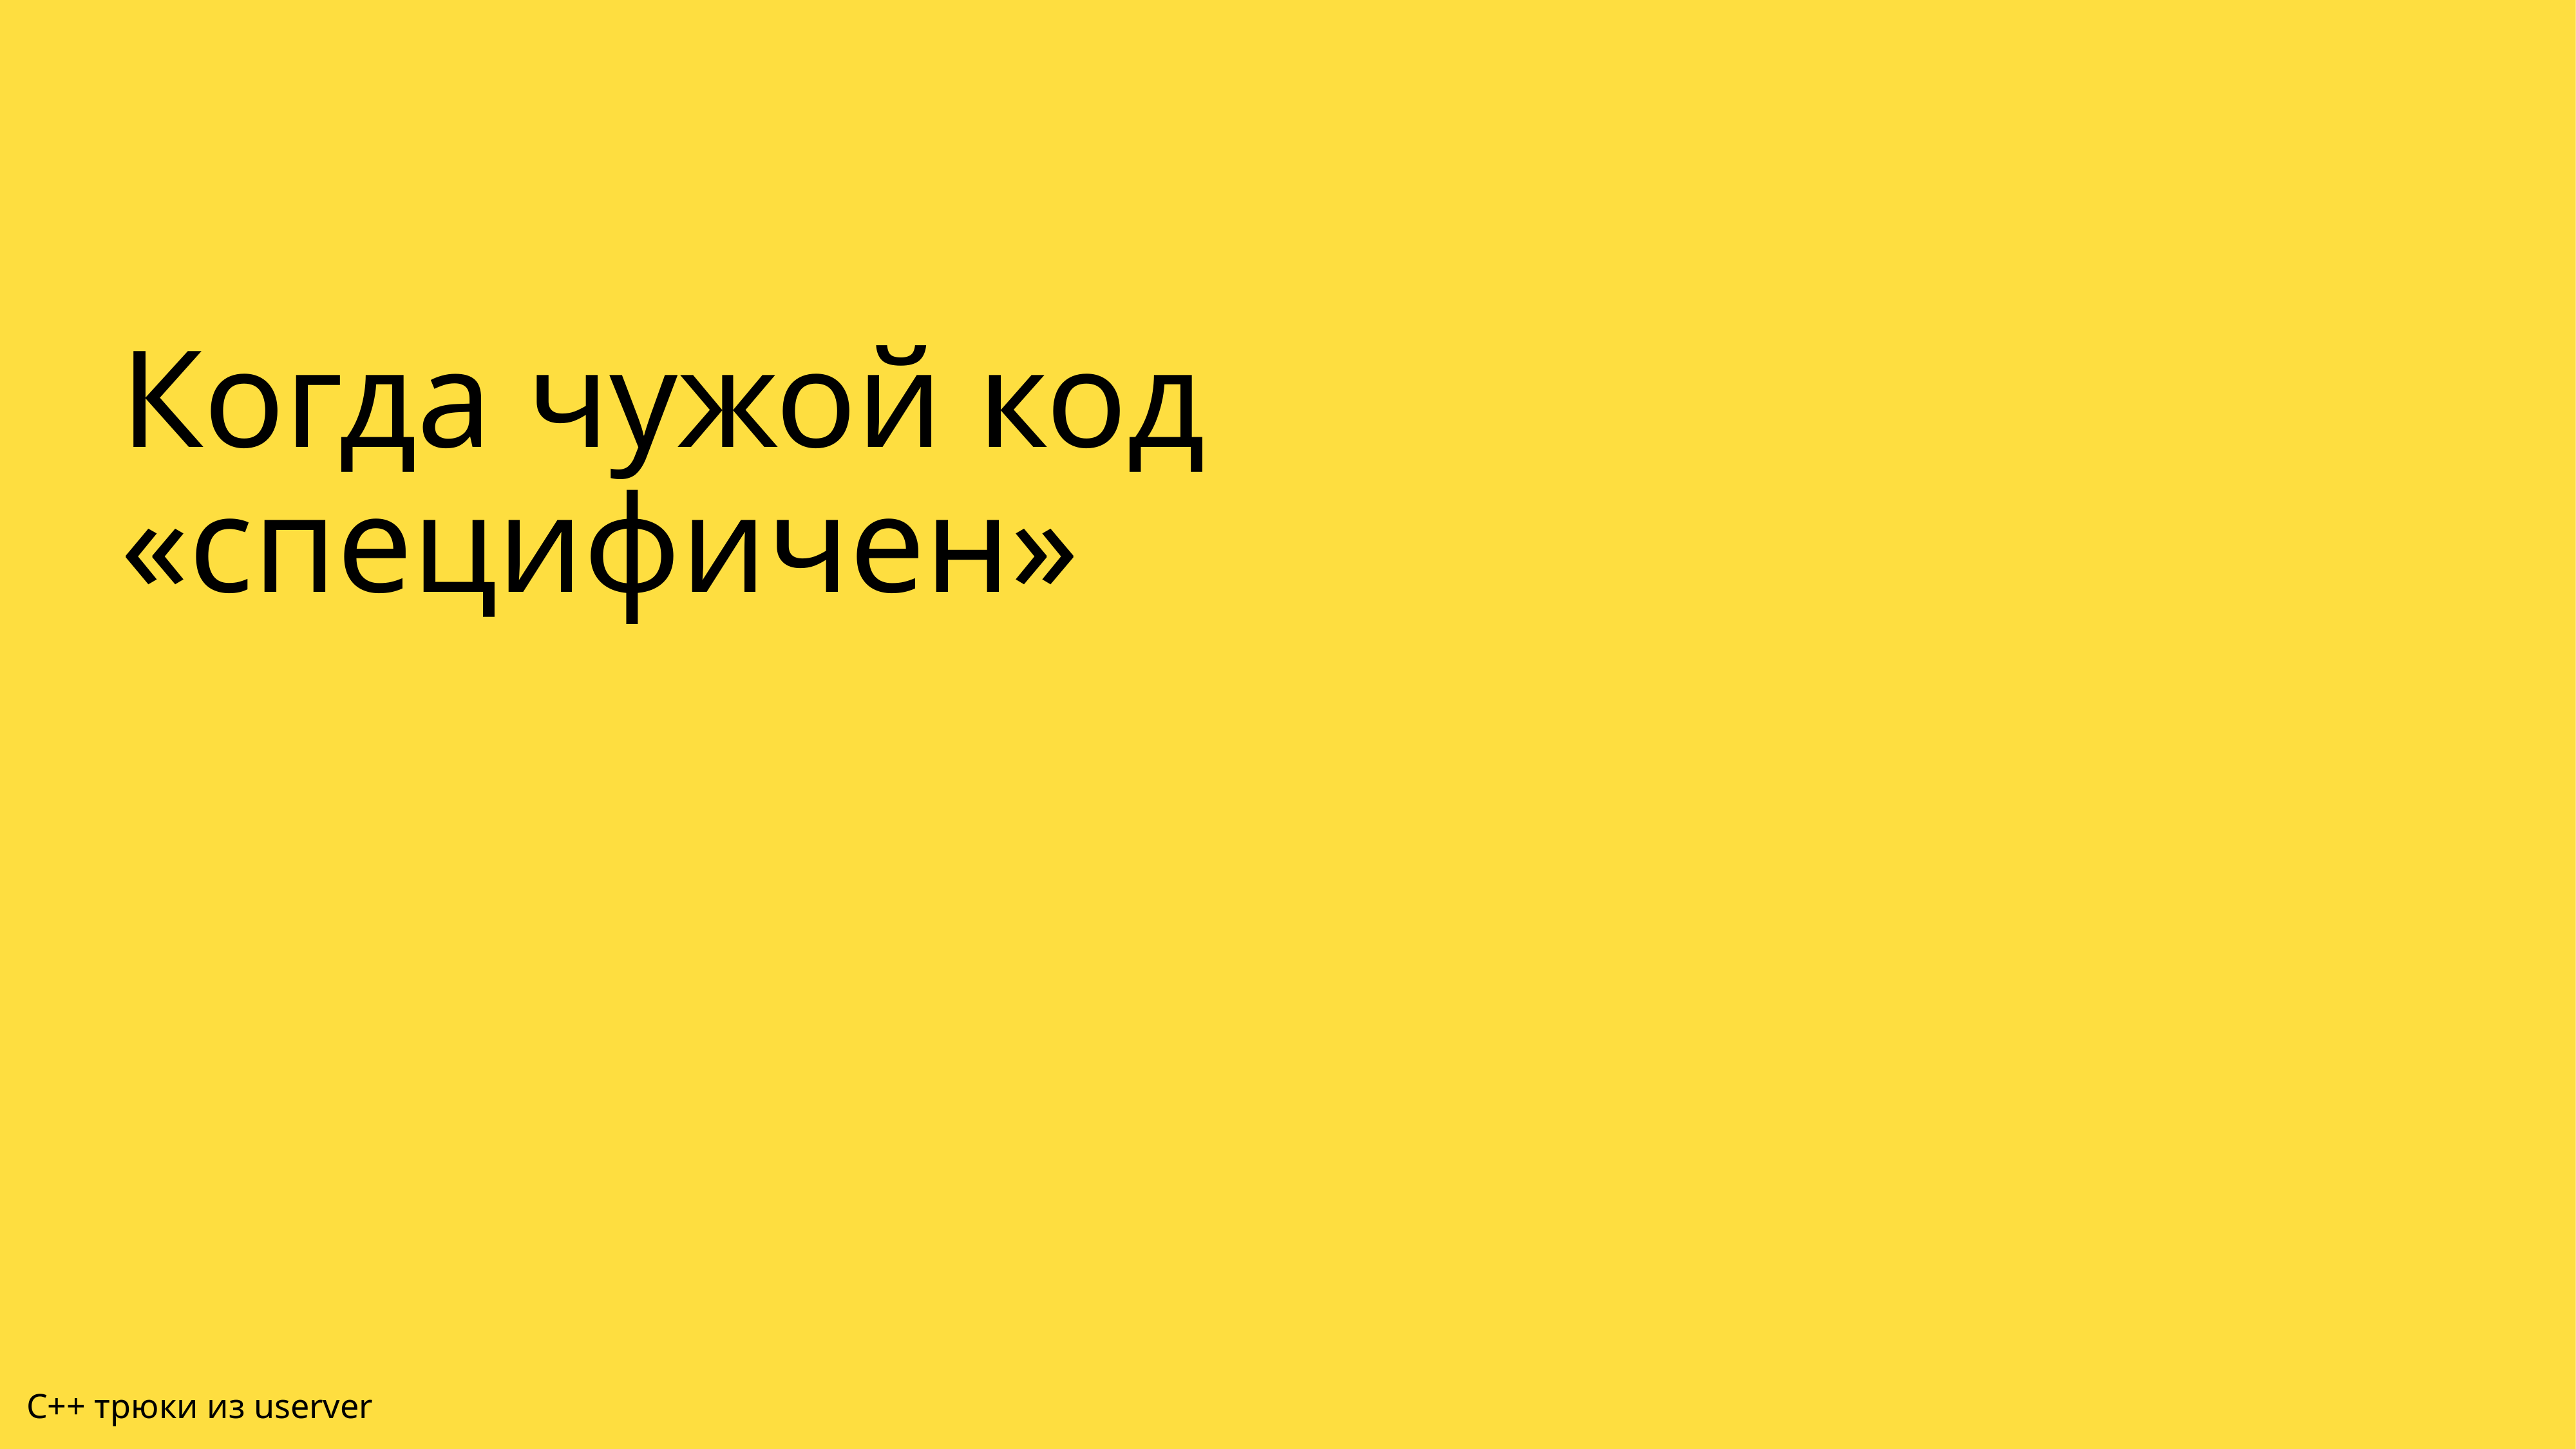

# Когда чужой код «специфичен»
C++ трюки из userver